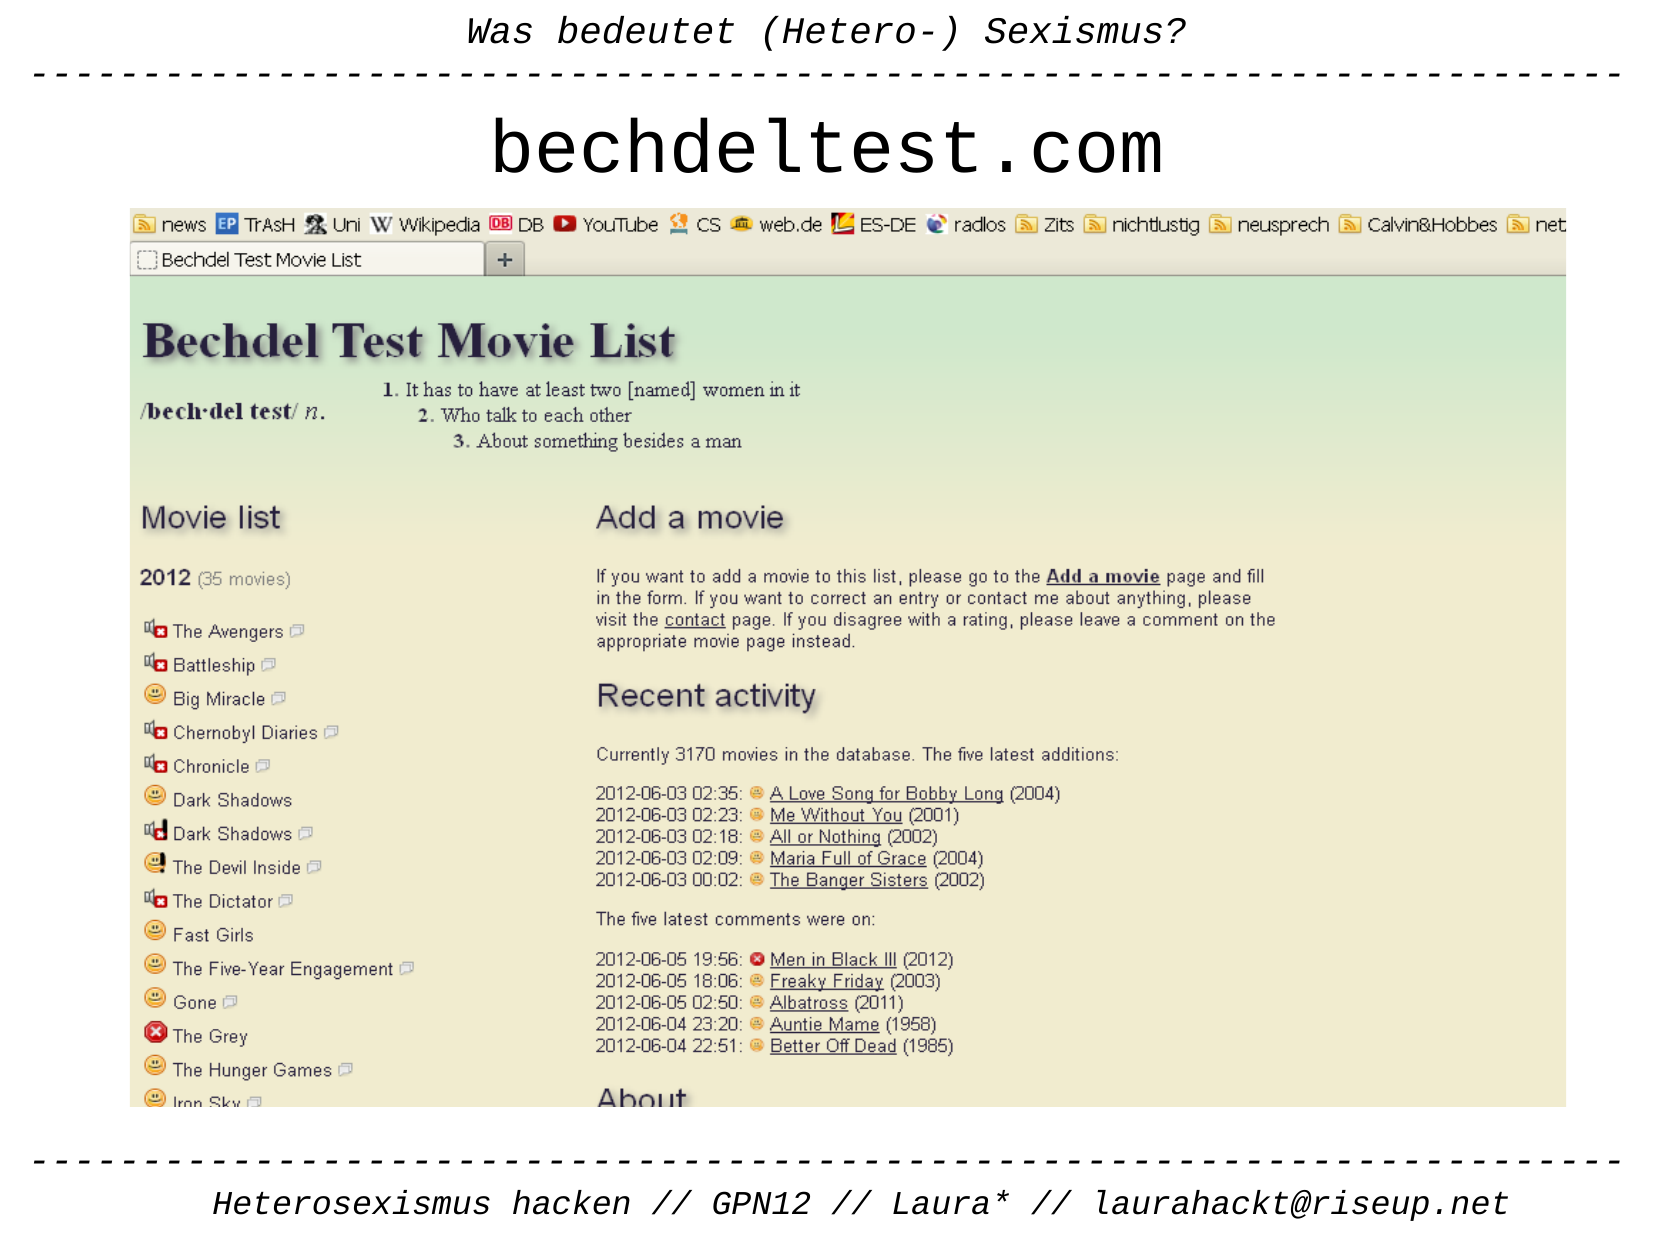

Was bedeutet (Hetero-) Sexismus?
-----------------------------------------------------------------------
# bechdeltest.com
-----------------------------------------------------------------------
Heterosexismus hacken // GPN12 // Laura* // laurahackt@riseup.net